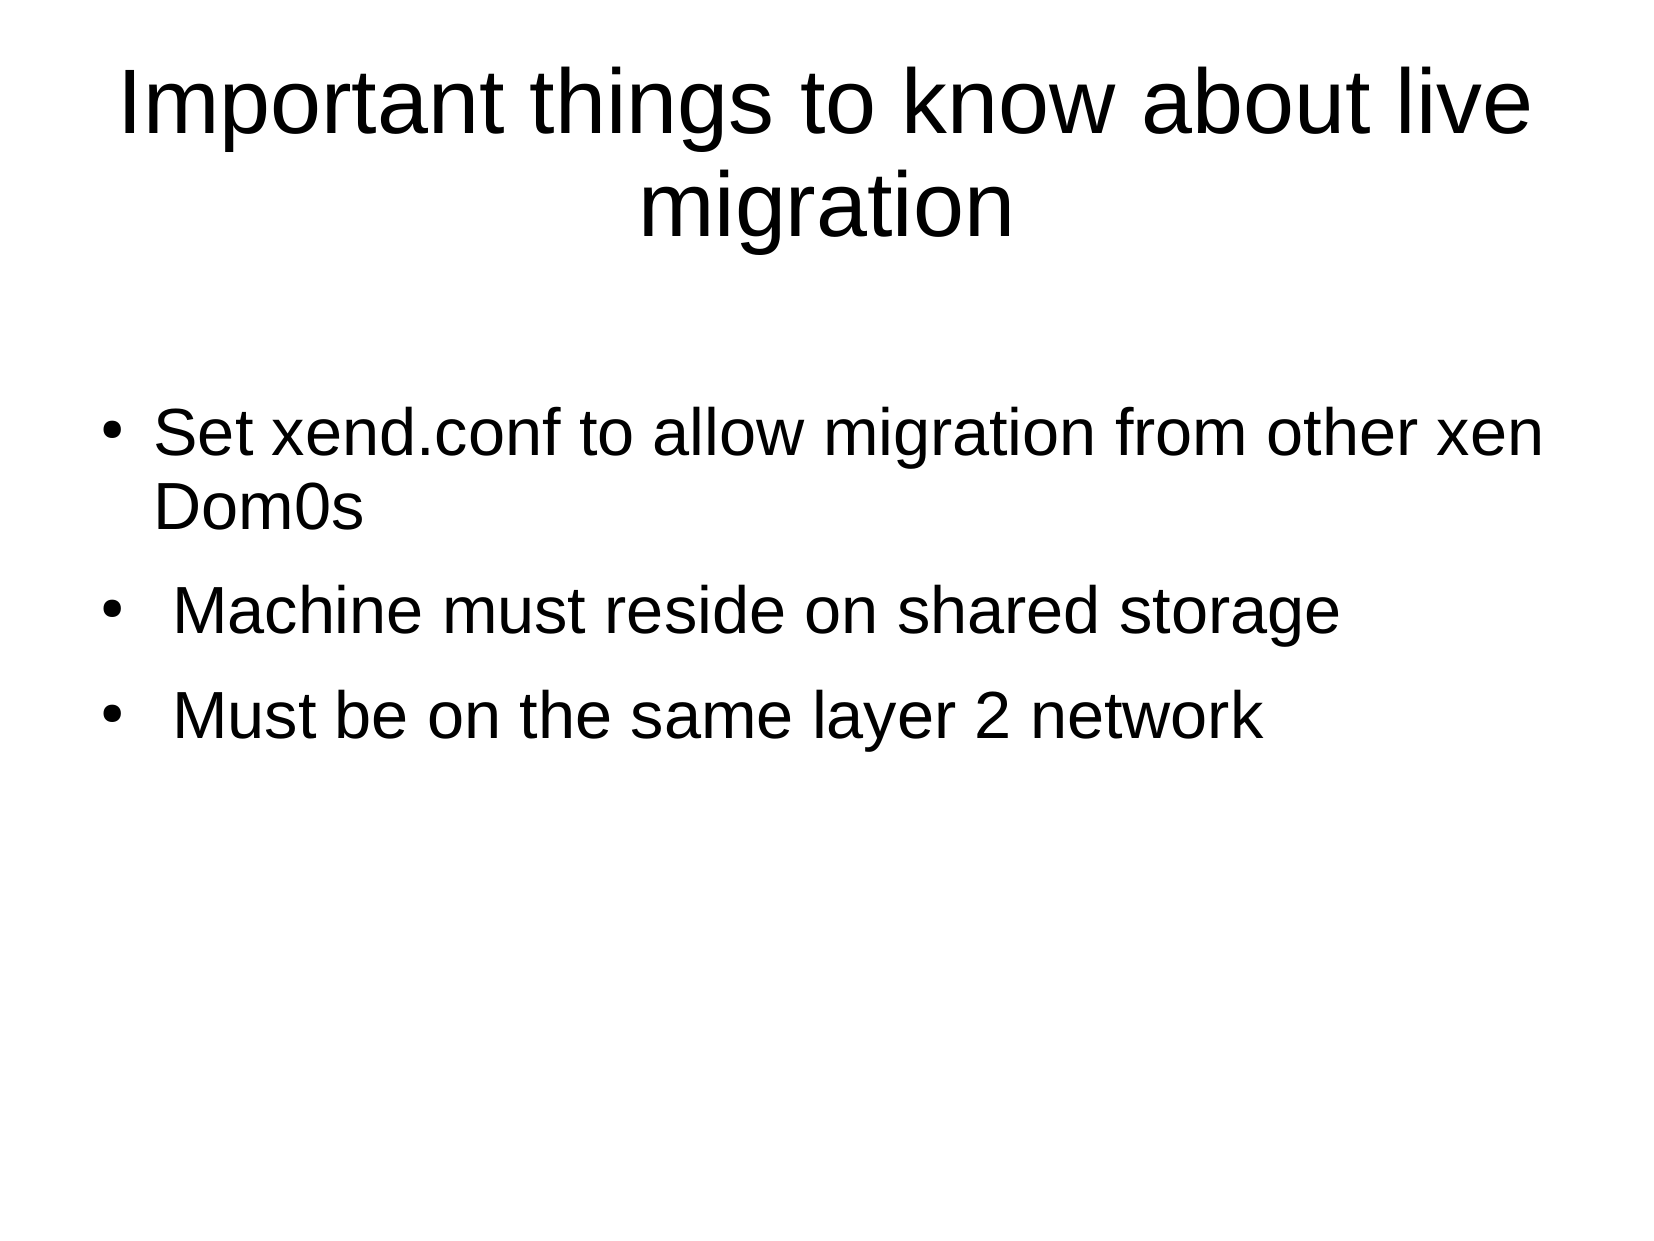

# Important things to know about live migration
Set xend.conf to allow migration from other xen Dom0s
 Machine must reside on shared storage
 Must be on the same layer 2 network